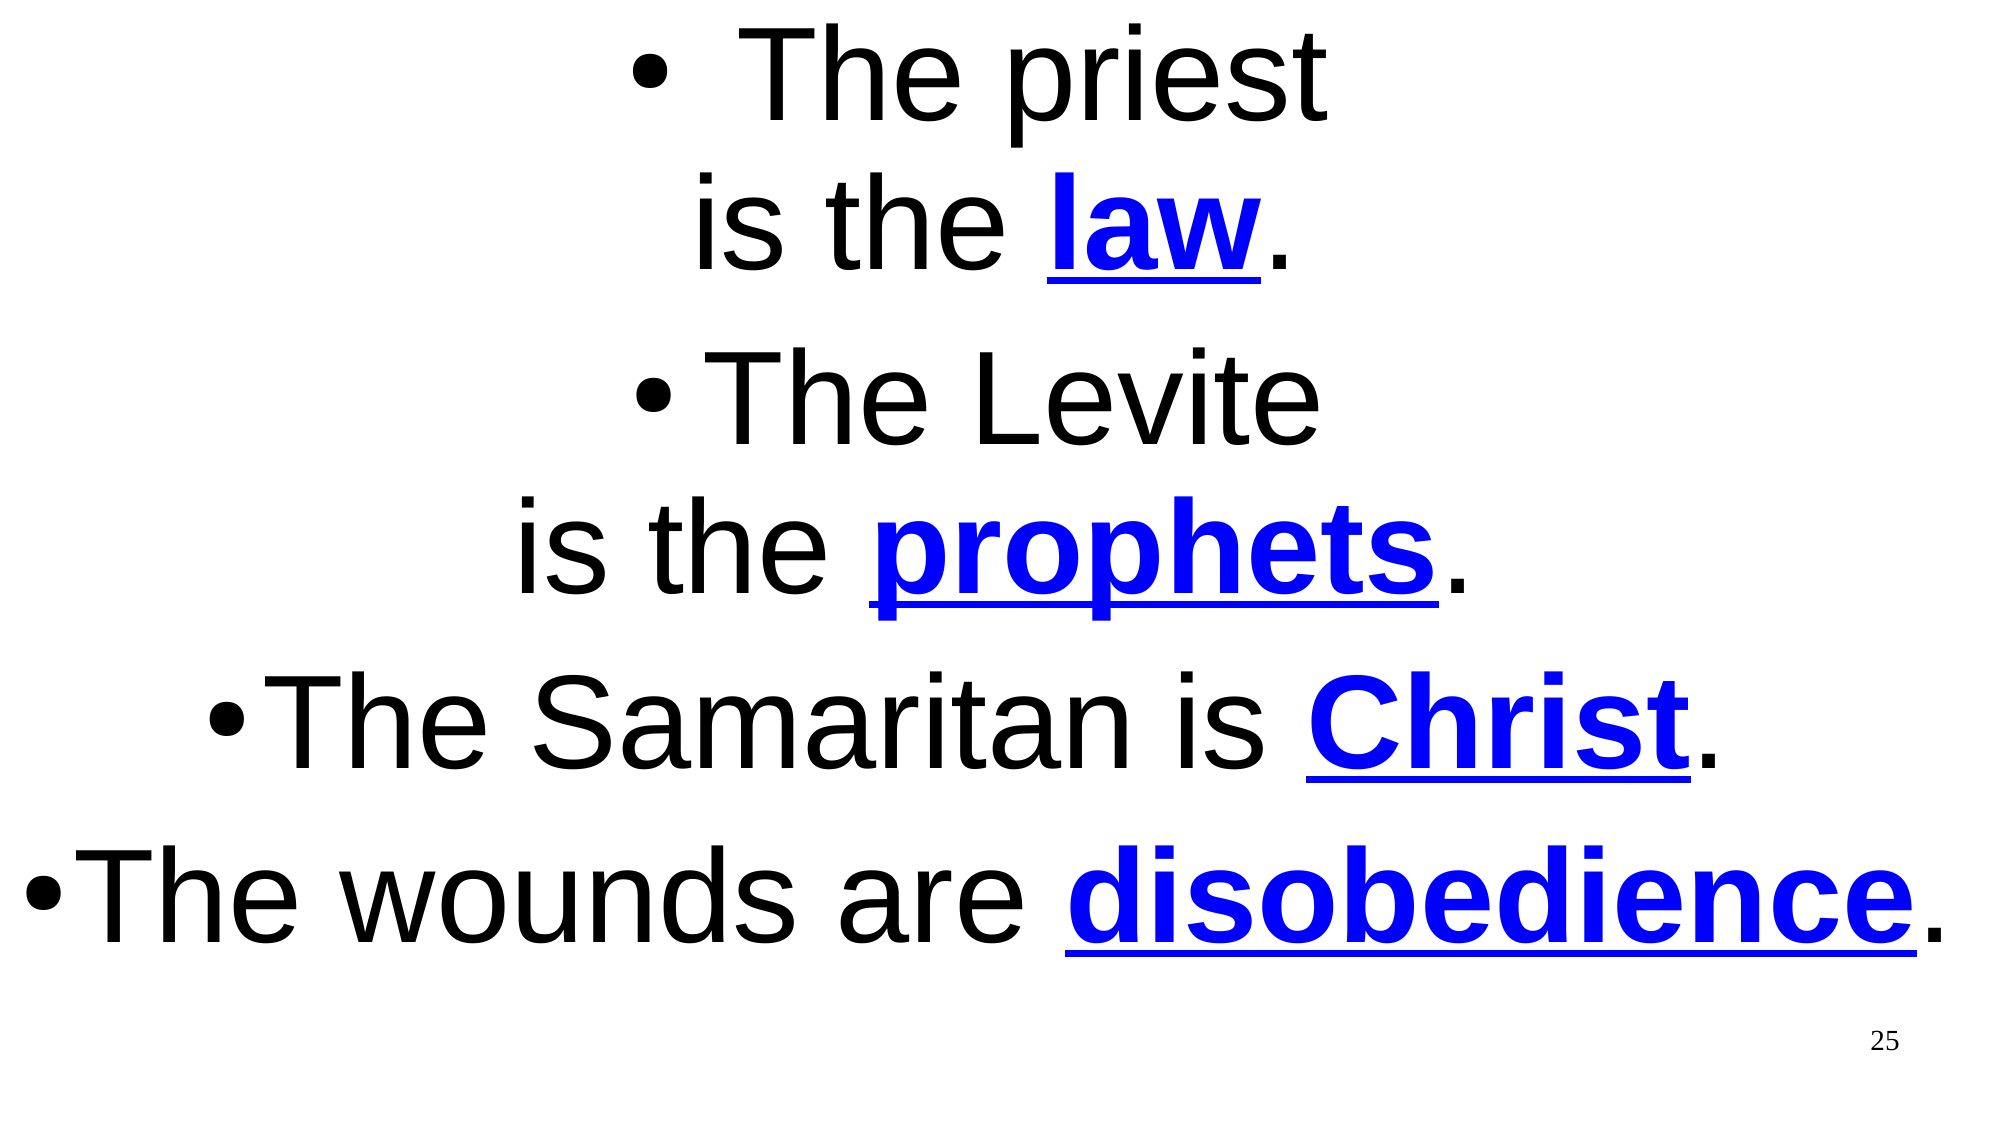

# The priest is the law.
The Levite
is the prophets.
The Samaritan is Christ.
The wounds are disobedience.
25